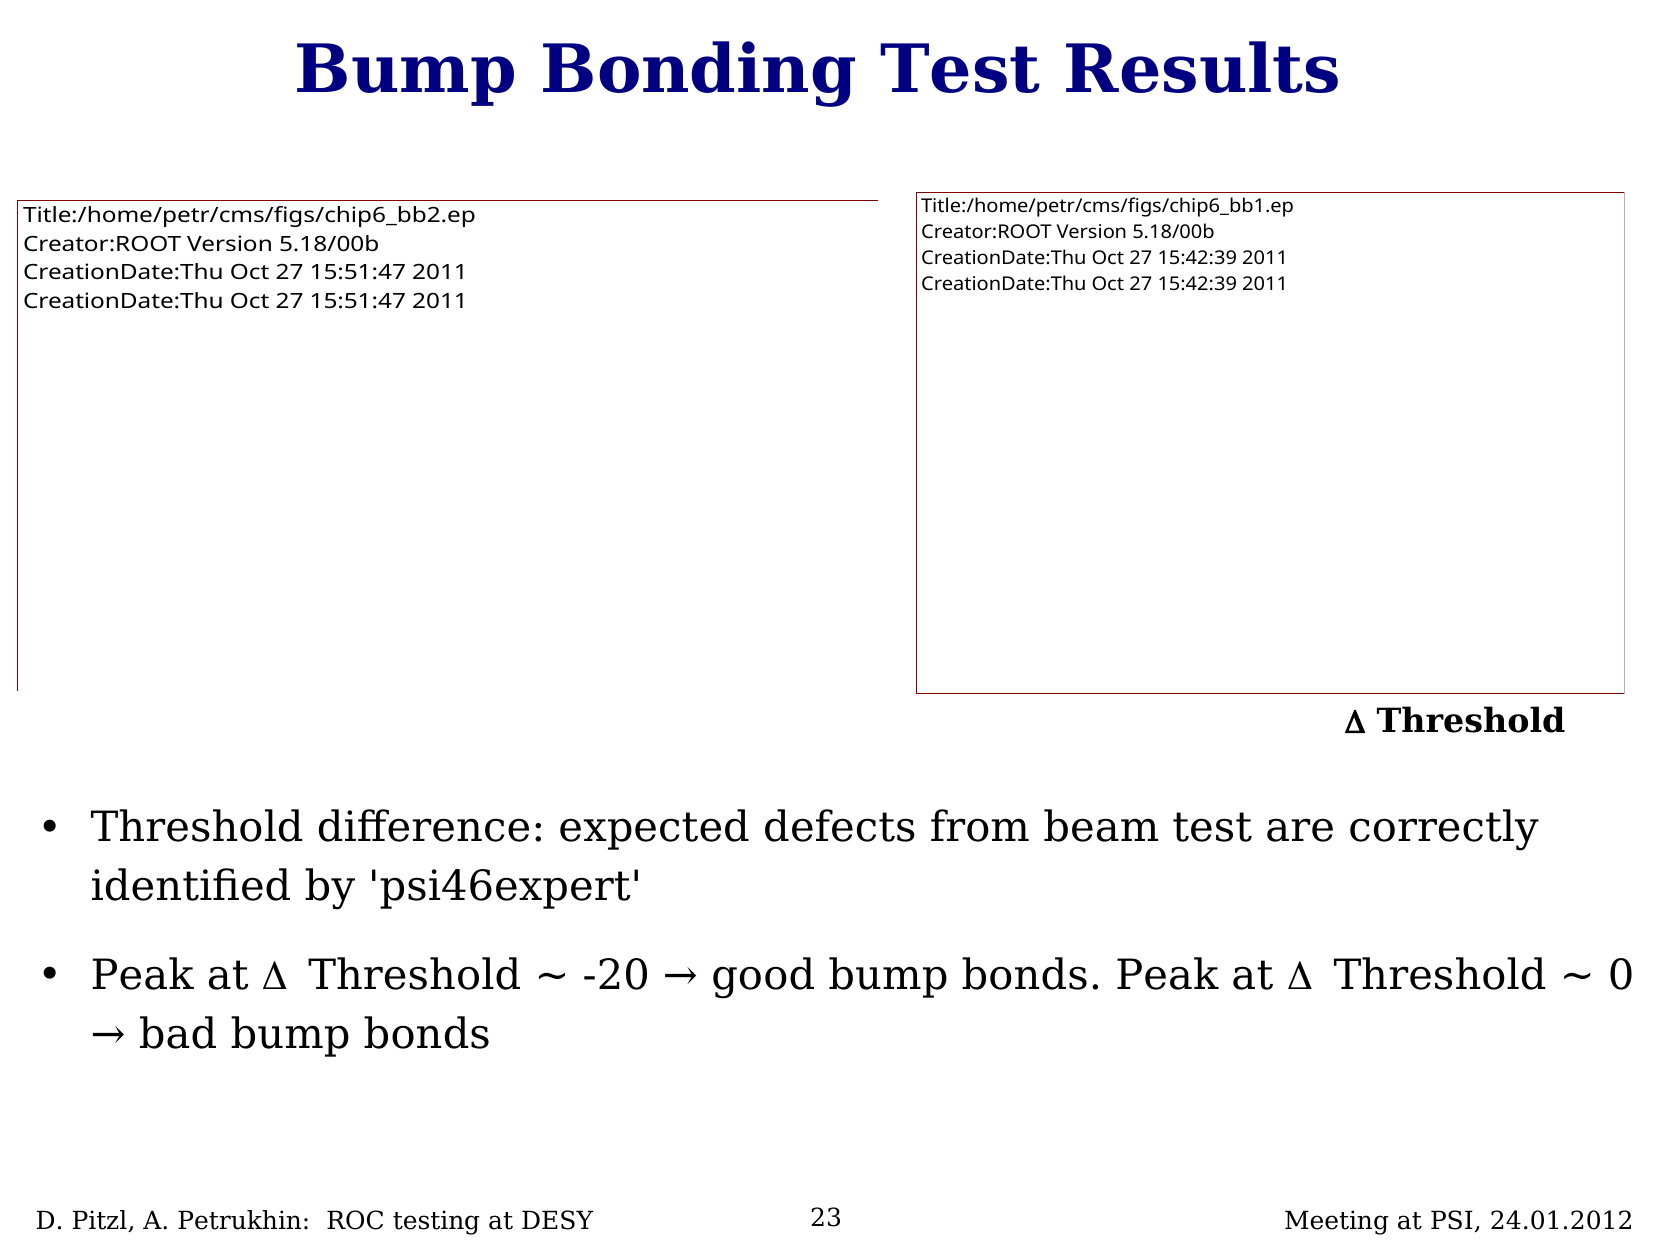

# Bump Bonding Test Results
D Threshold
Threshold difference: expected defects from beam test are correctly identified by 'psi46expert'
Peak at D Threshold ~ -20 → good bump bonds. Peak at D Threshold ~ 0 → bad bump bonds